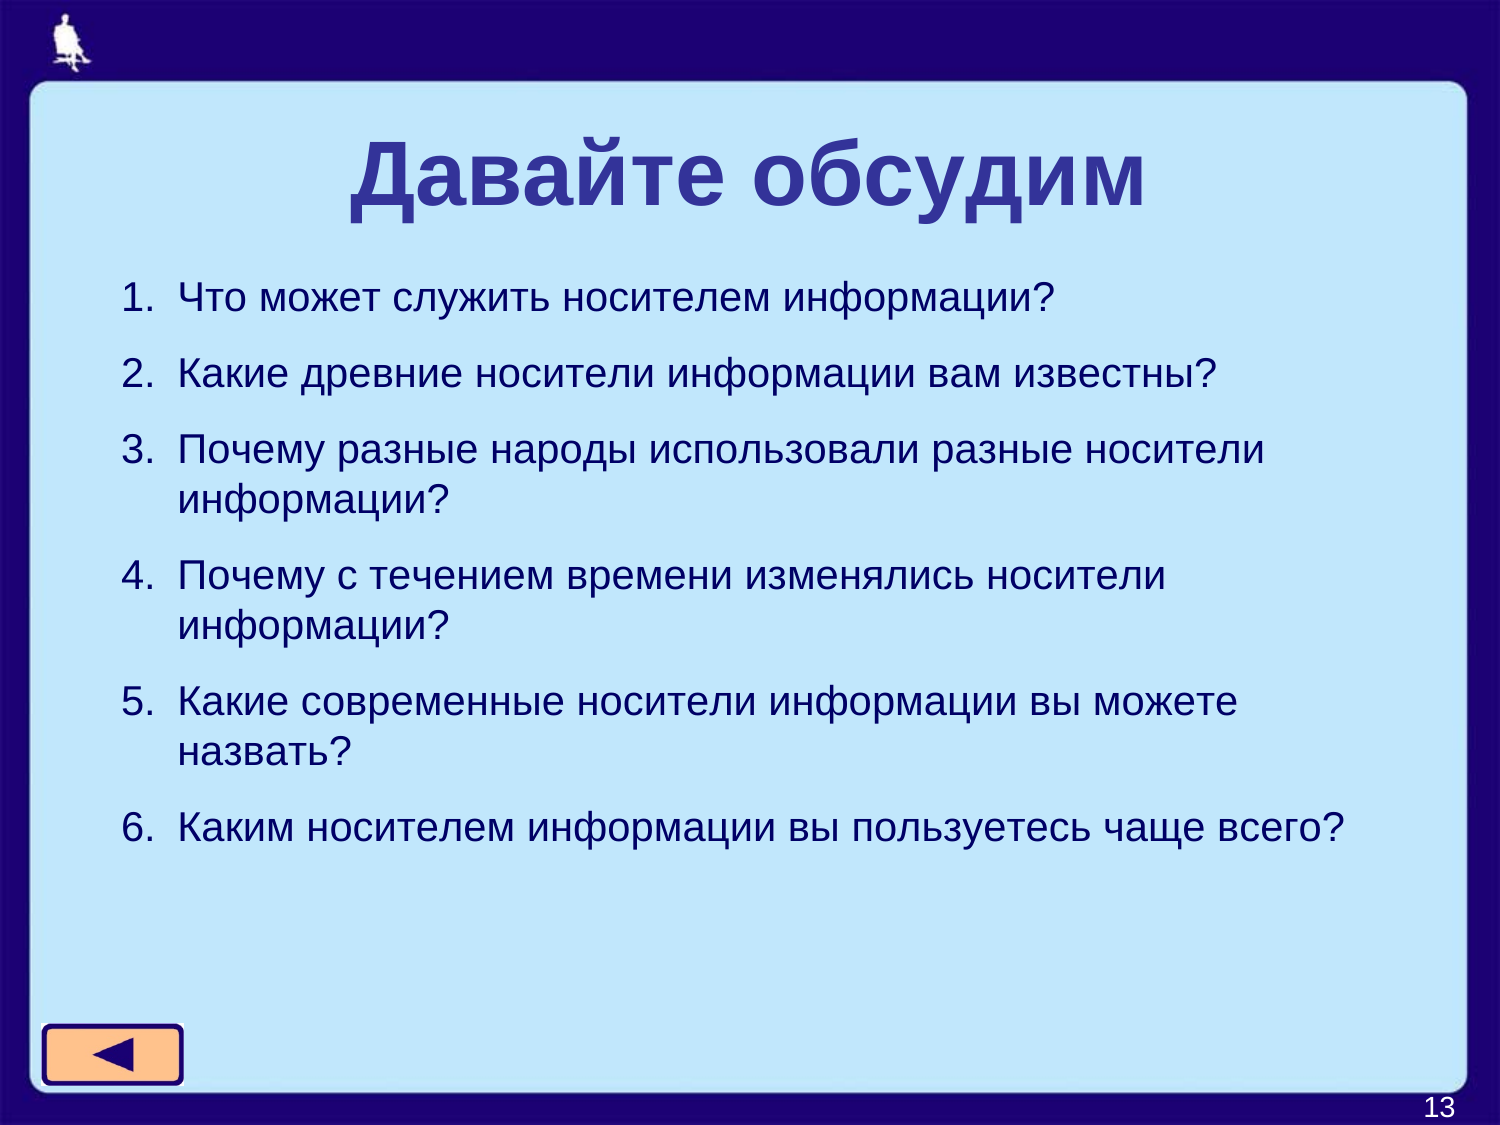

# Давайте обсудим
Что может служить носителем информации?
Какие древние носители информации вам известны?
Почему разные народы использовали разные носители информации?
Почему с течением времени изменялись носители информации?
Какие современные носители информации вы можете назвать?
Каким носителем информации вы пользуетесь чаще всего?